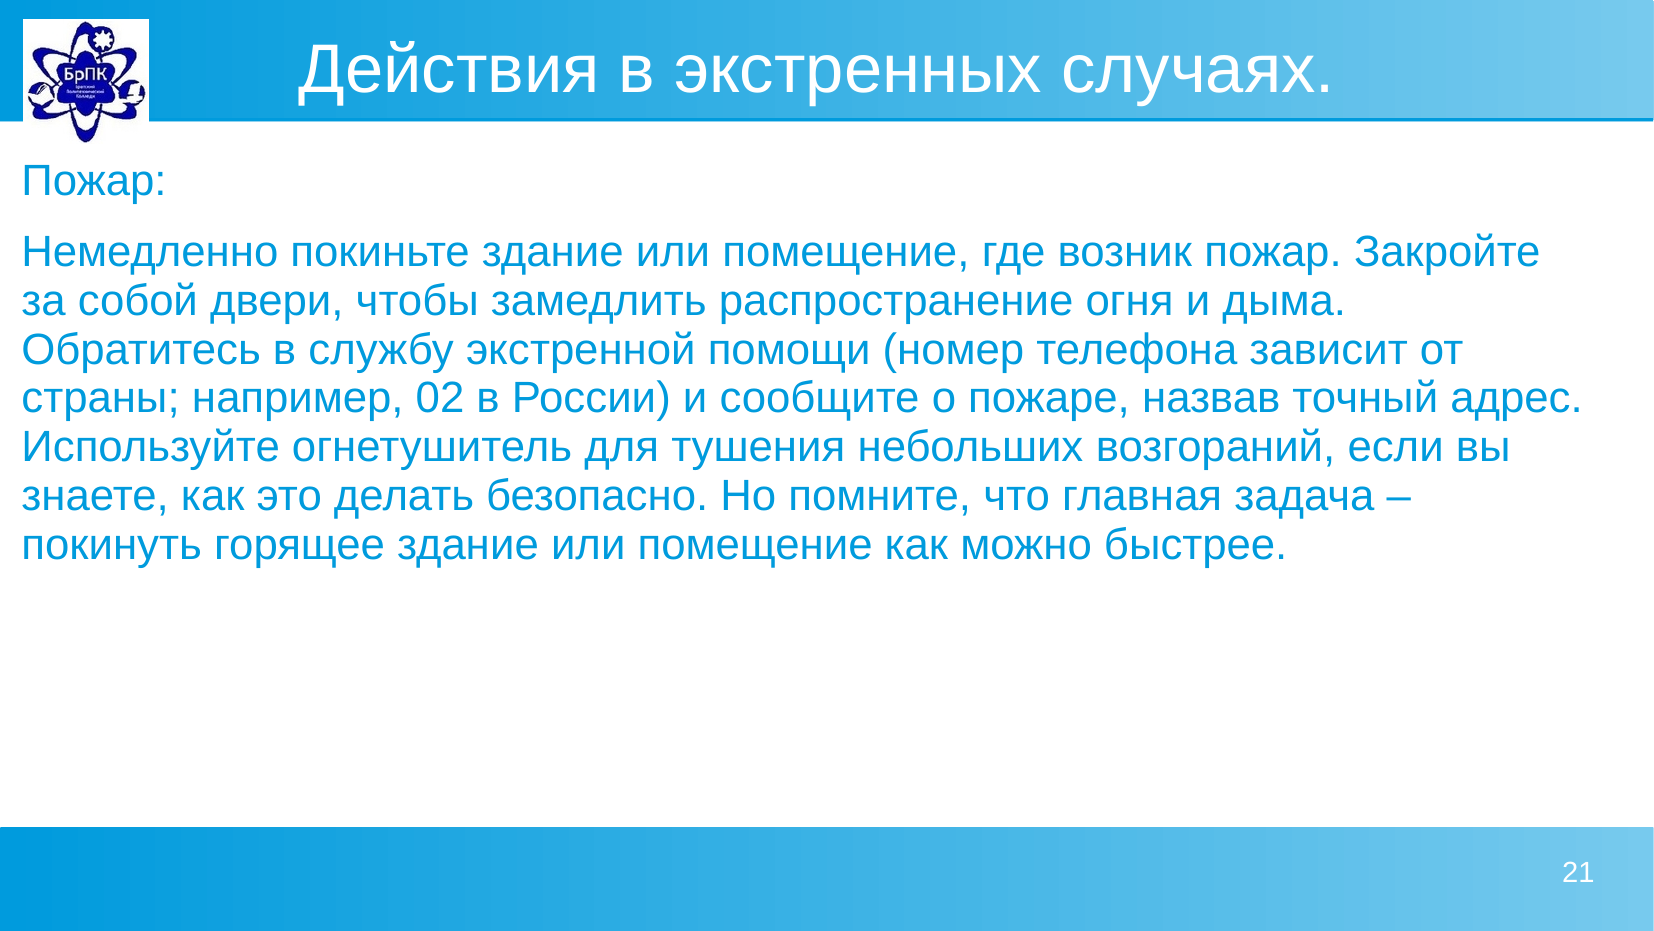

# Действия в экстренных случаях.
Пожар:
Немедленно покиньте здание или помещение, где возник пожар. Закройте за собой двери, чтобы замедлить распространение огня и дыма. Обратитесь в службу экстренной помощи (номер телефона зависит от страны; например, 02 в России) и сообщите о пожаре, назвав точный адрес. Используйте огнетушитель для тушения небольших возгораний, если вы знаете, как это делать безопасно. Но помните, что главная задача – покинуть горящее здание или помещение как можно быстрее.
21